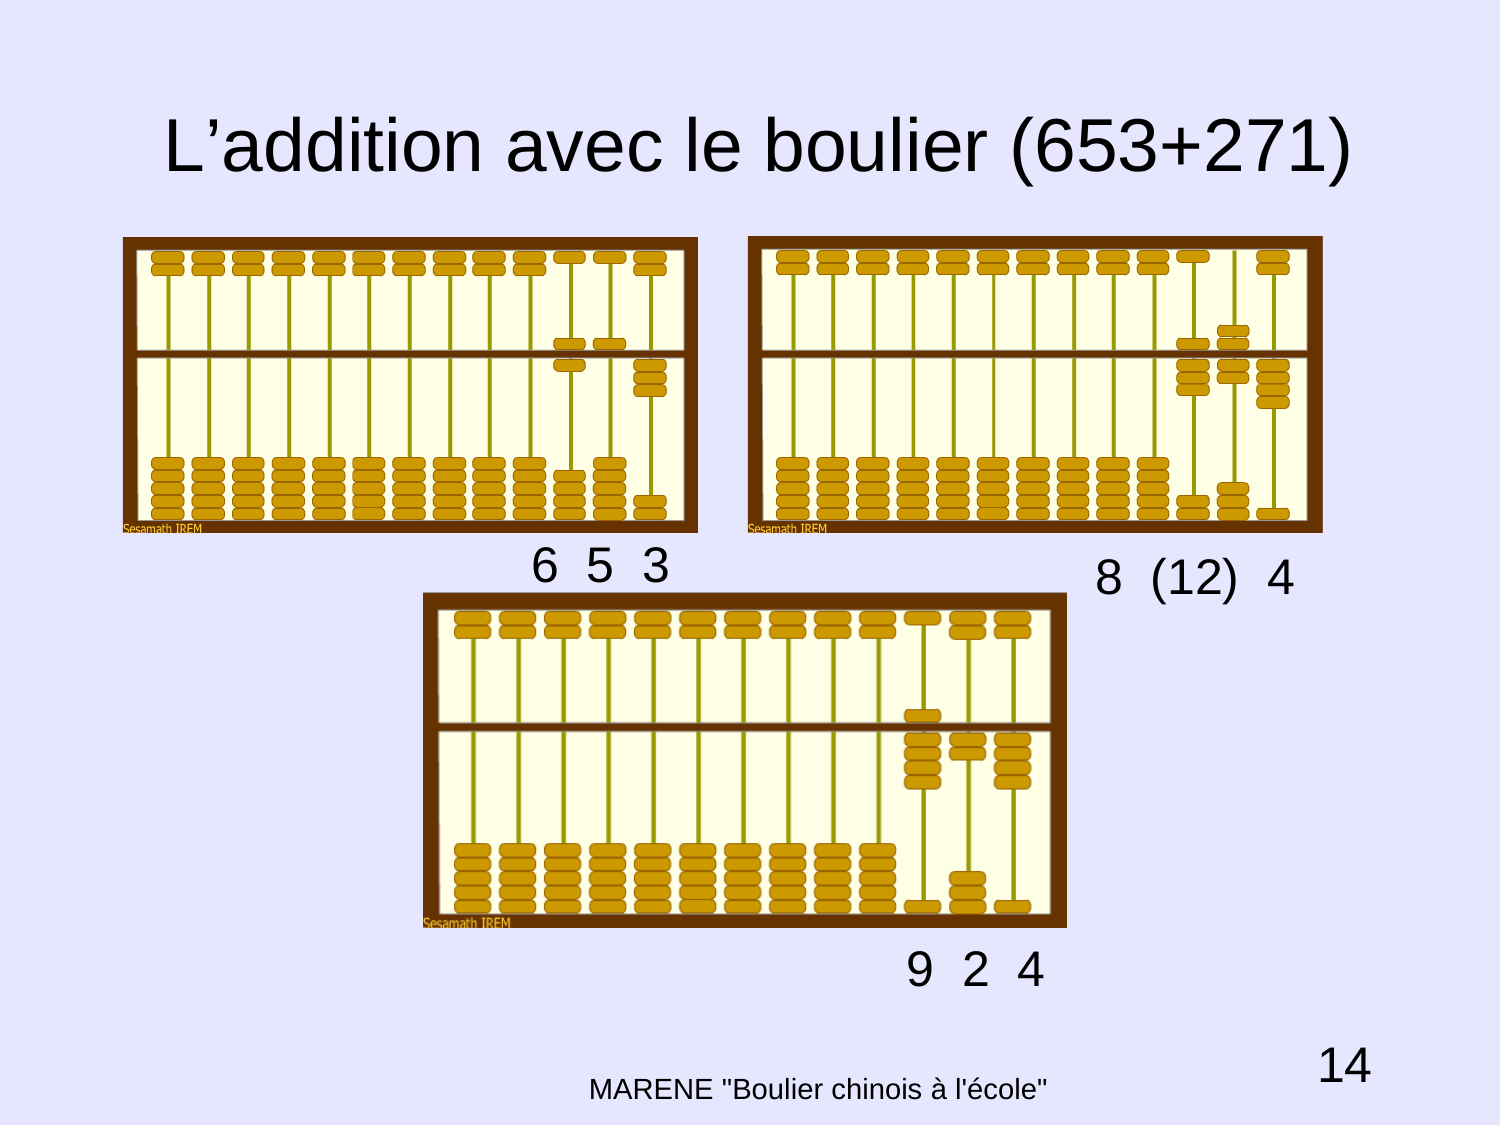

# L’addition avec le boulier (653+271)
6 5 3
8 (12) 4
9 2 4
14